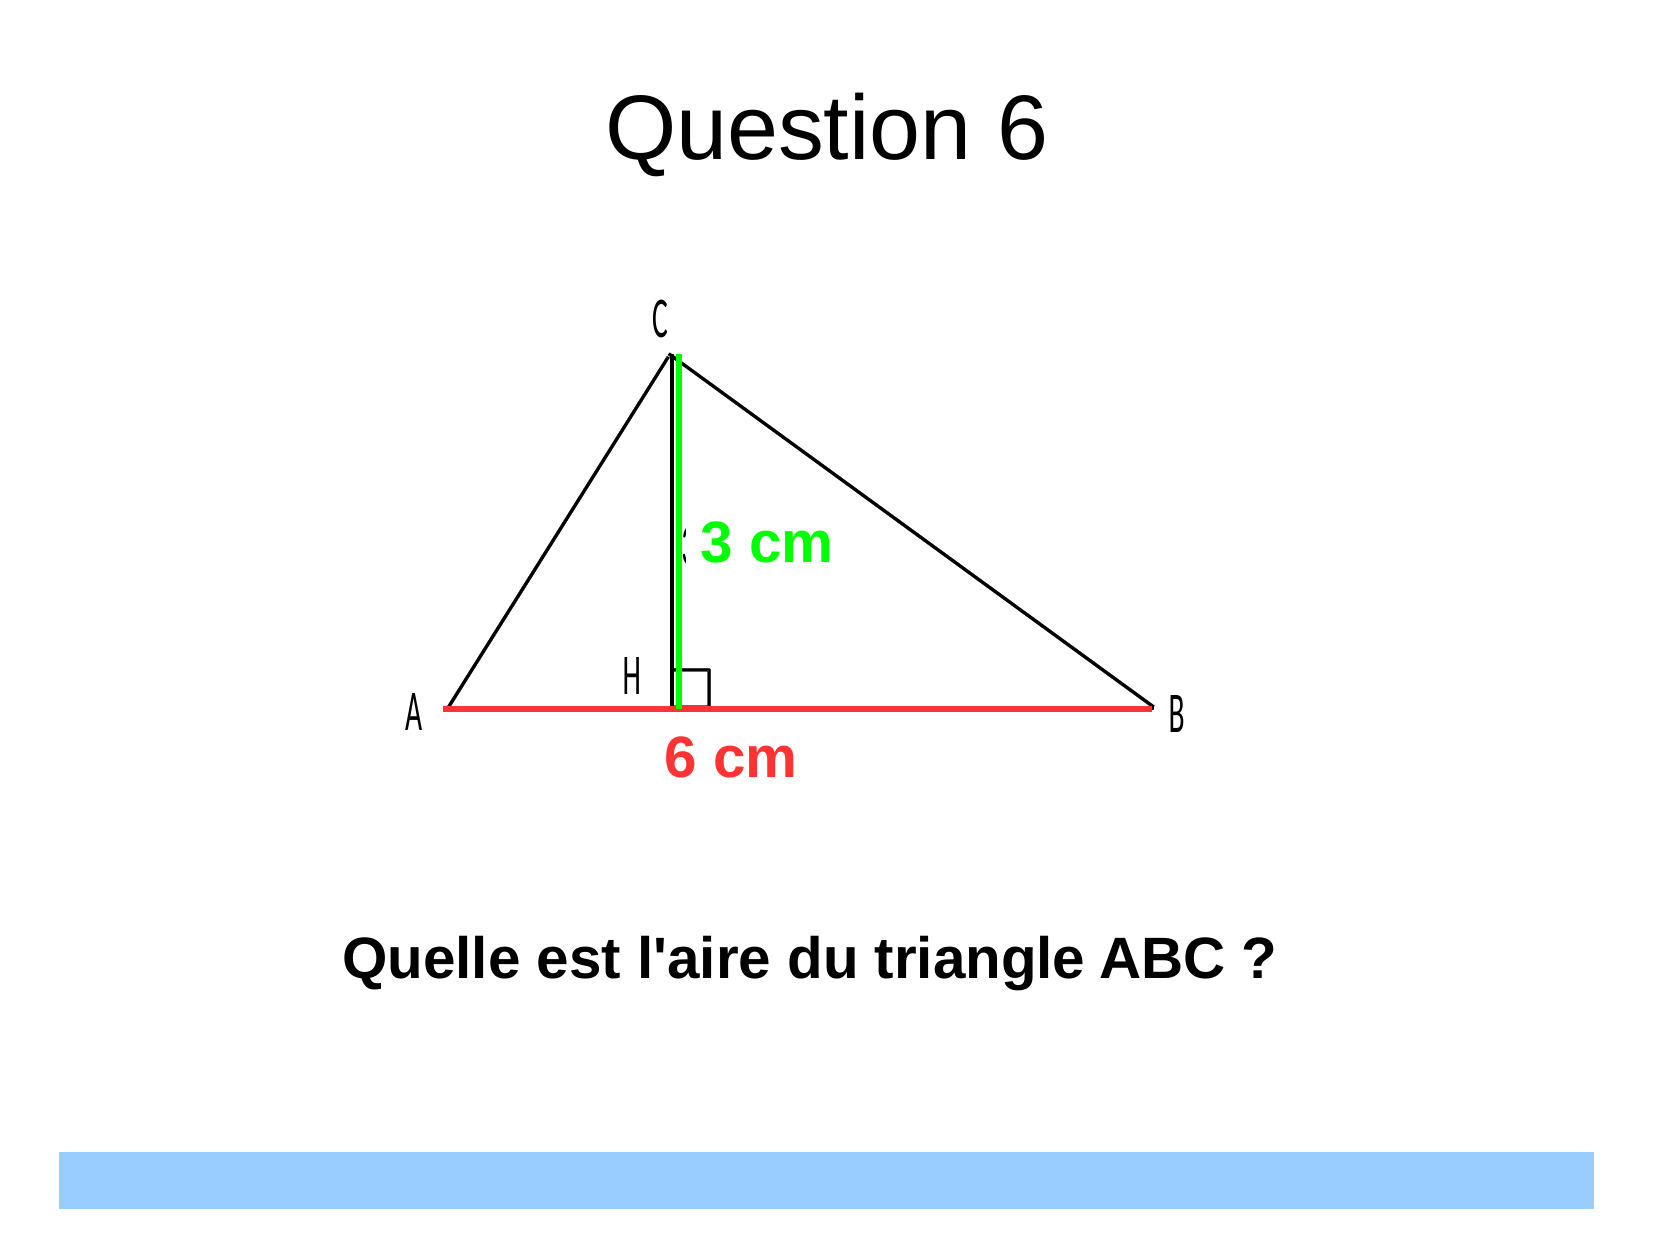

# Question 6
3 cm
6 cm
Quelle est l'aire du triangle ABC ?
| |
| --- |